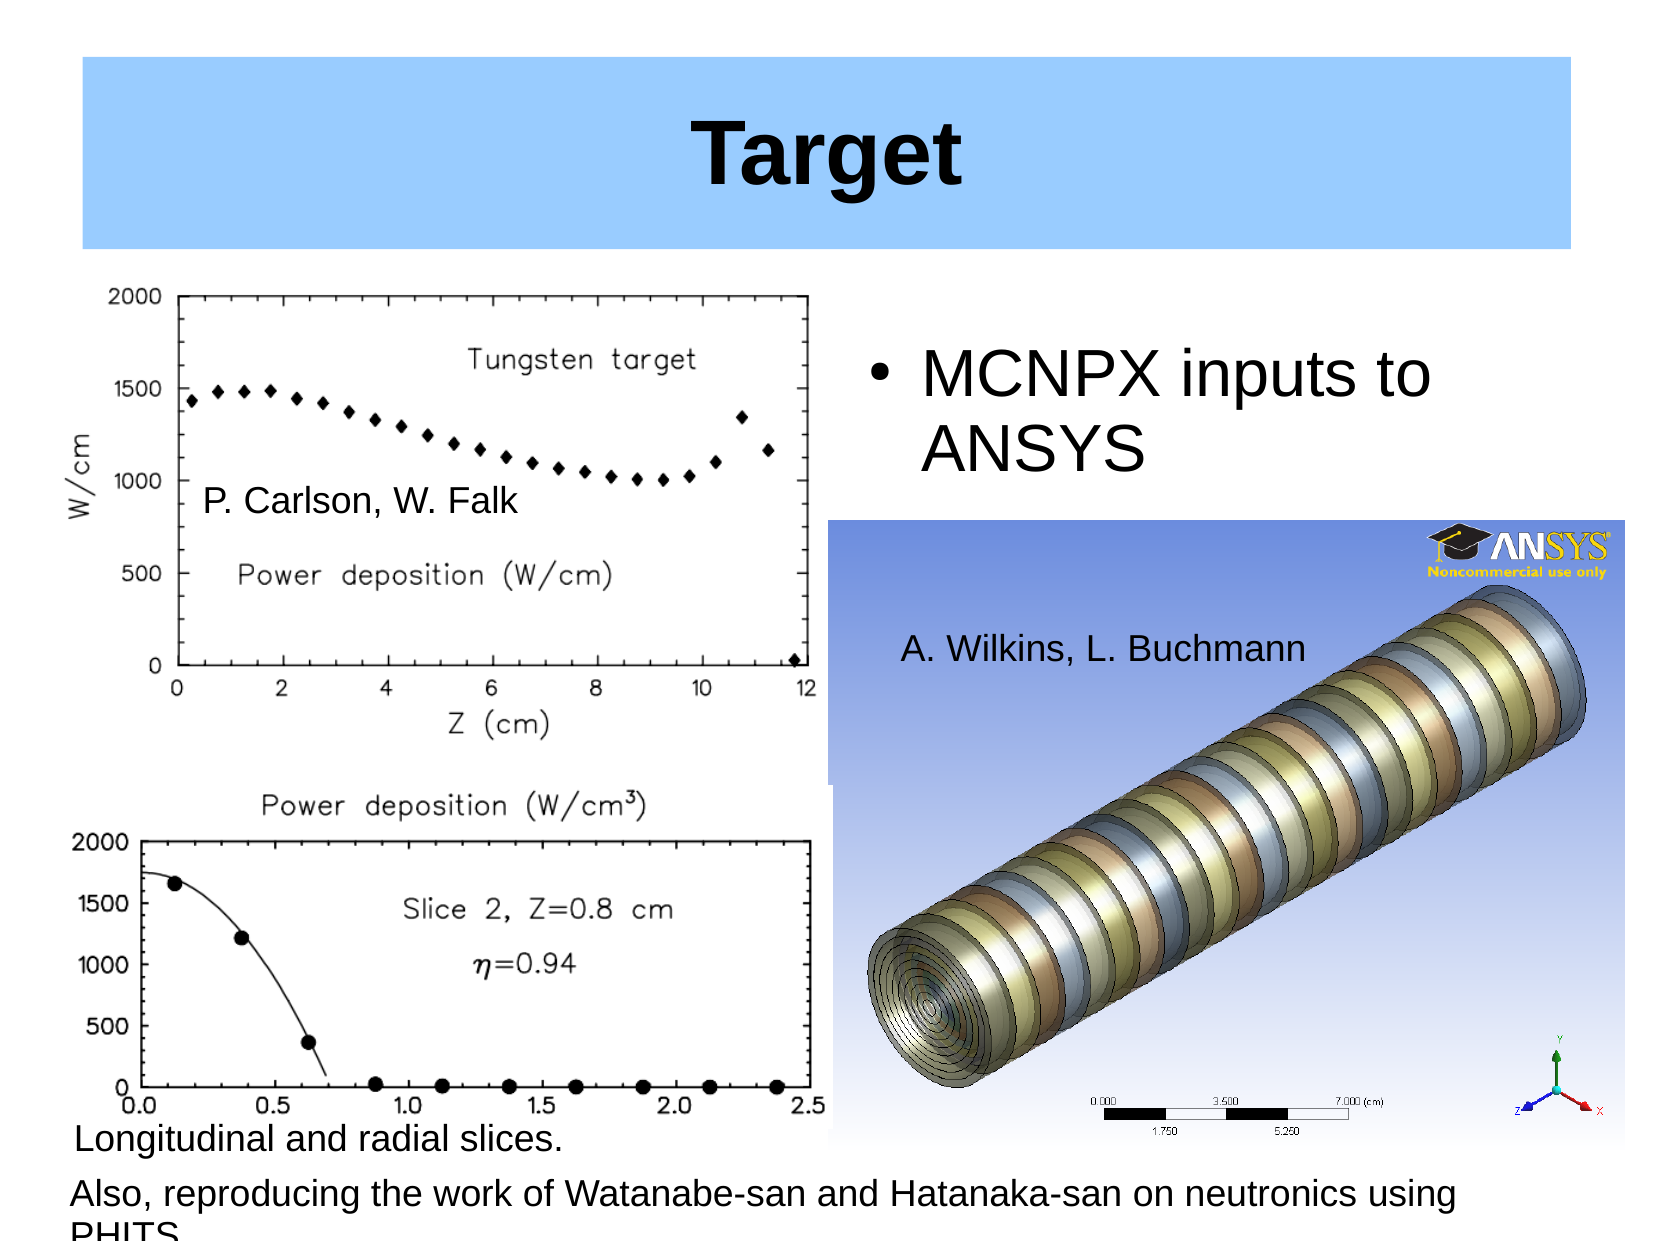

# Target
MCNPX inputs to ANSYS
P. Carlson, W. Falk
A. Wilkins, L. Buchmann
Longitudinal and radial slices.
Also, reproducing the work of Watanabe-san and Hatanaka-san on neutronics using PHITS.